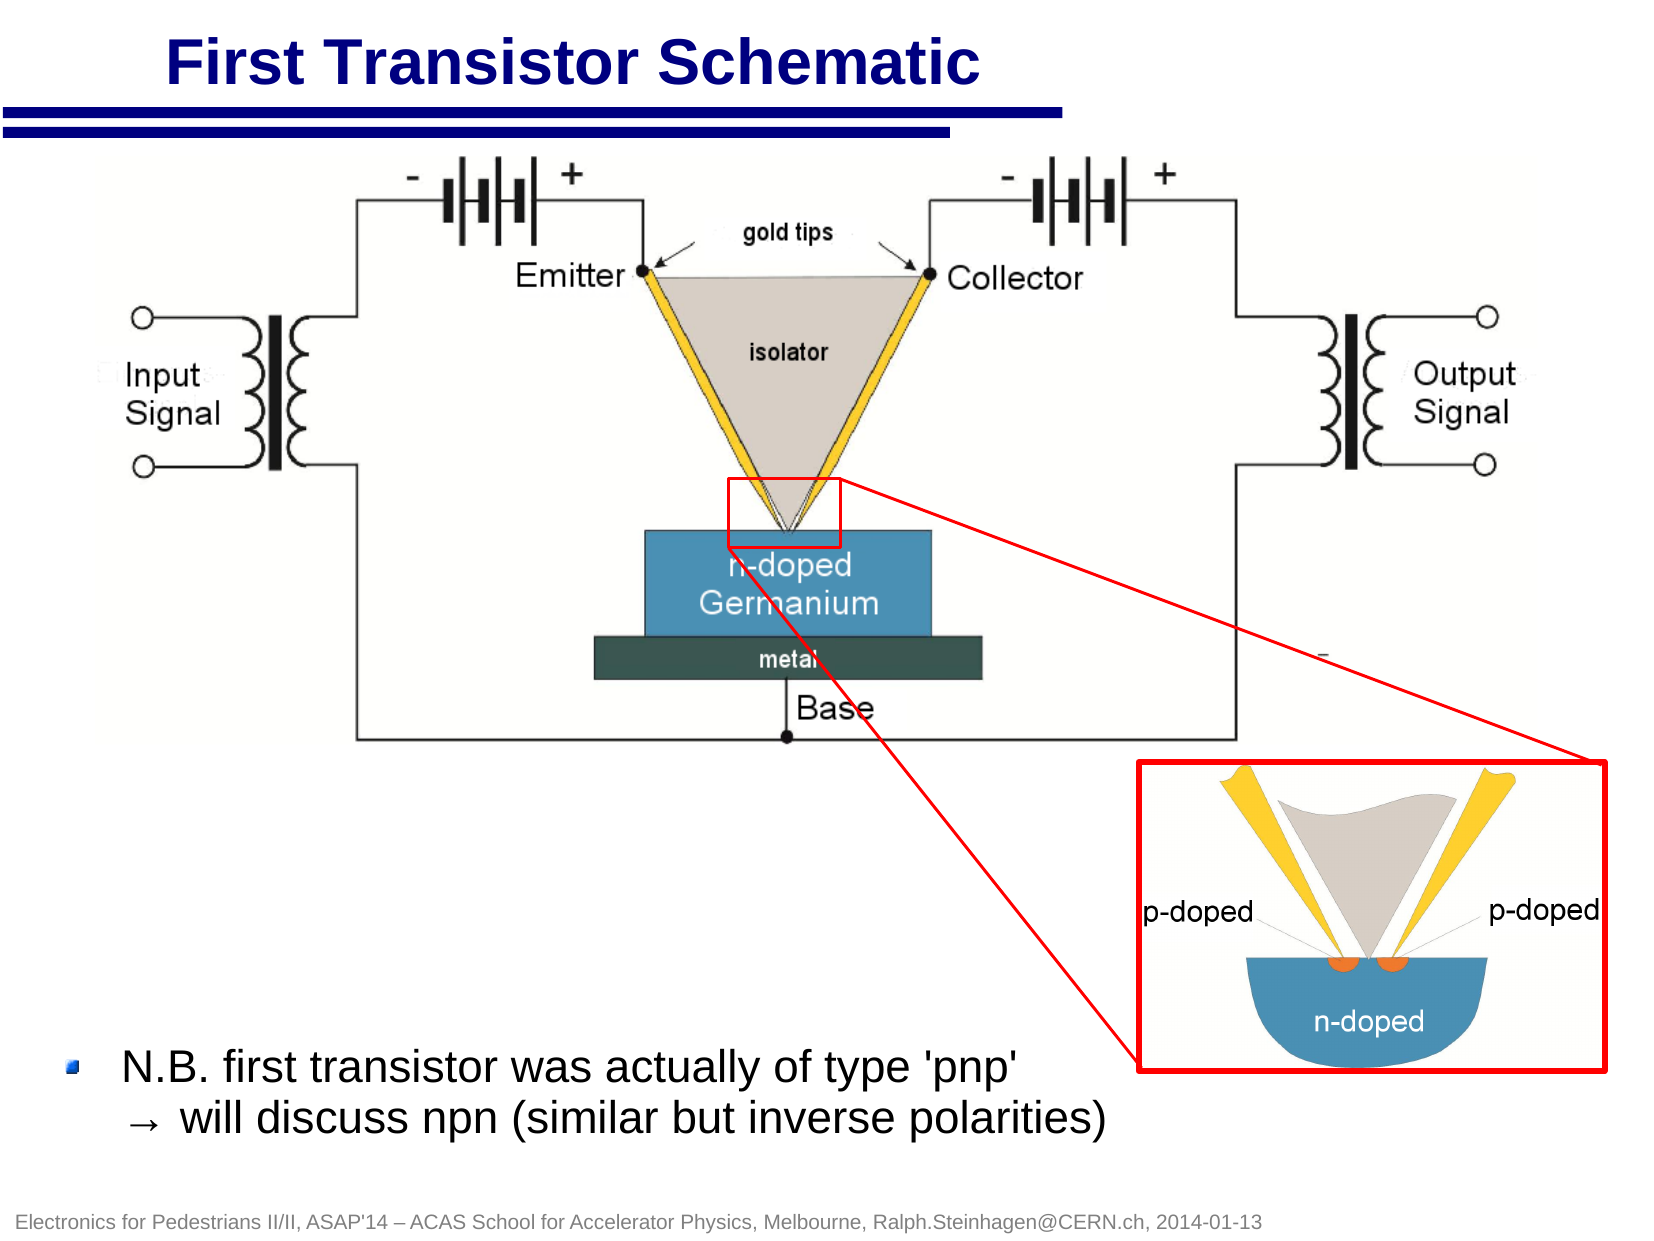

# First Transistor Schematic
N.B. first transistor was actually of type 'pnp'				 → will discuss npn (similar but inverse polarities)